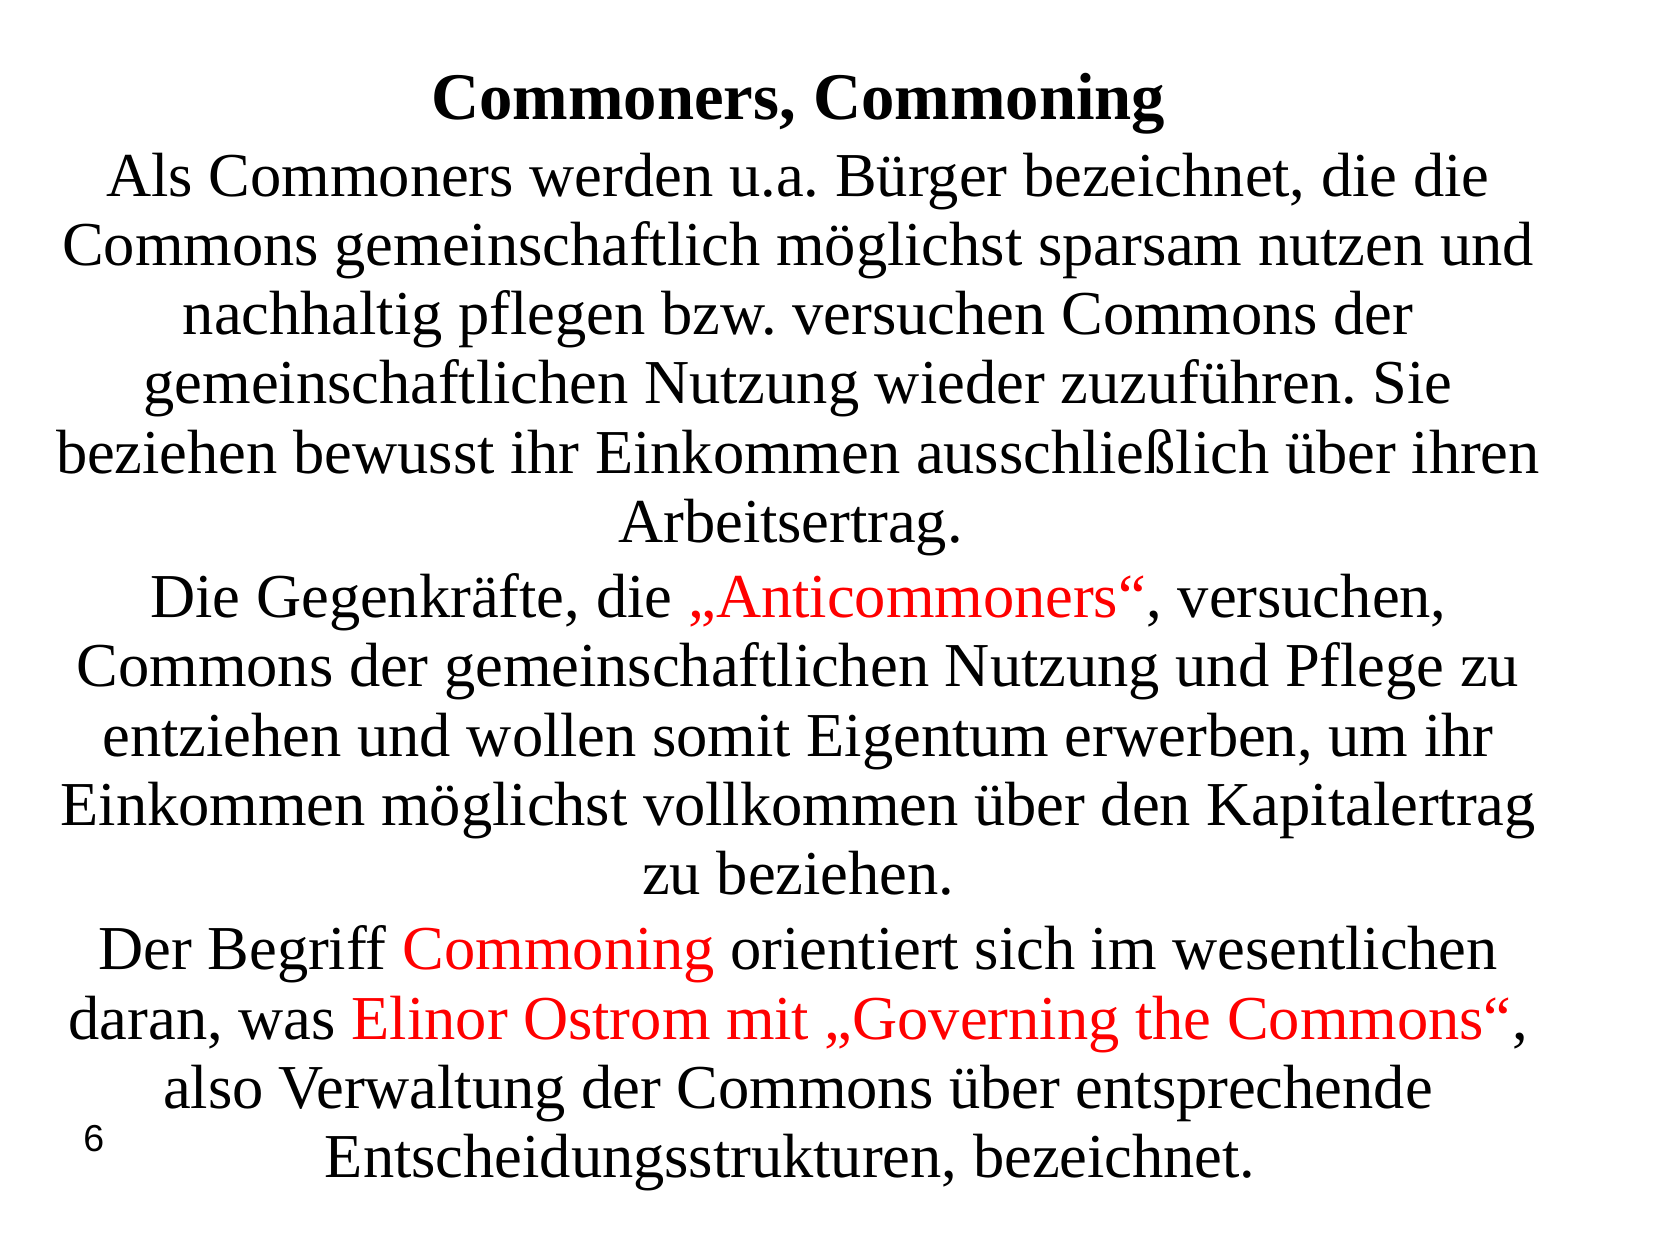

Commoners, Commoning
Als Commoners werden u.a. Bürger bezeichnet, die die Commons gemeinschaftlich möglichst sparsam nutzen und nachhaltig pflegen bzw. versuchen Commons der gemeinschaftlichen Nutzung wieder zuzuführen. Sie beziehen bewusst ihr Einkommen ausschließlich über ihren Arbeitsertrag.
Die Gegenkräfte, die „Anticommoners“, versuchen, Commons der gemeinschaftlichen Nutzung und Pflege zu entziehen und wollen somit Eigentum erwerben, um ihr Einkommen möglichst vollkommen über den Kapitalertrag zu beziehen.
Der Begriff Commoning orientiert sich im wesentlichen daran, was Elinor Ostrom mit „Governing the Commons“, also Verwaltung der Commons über entsprechende Entscheidungsstrukturen, bezeichnet.